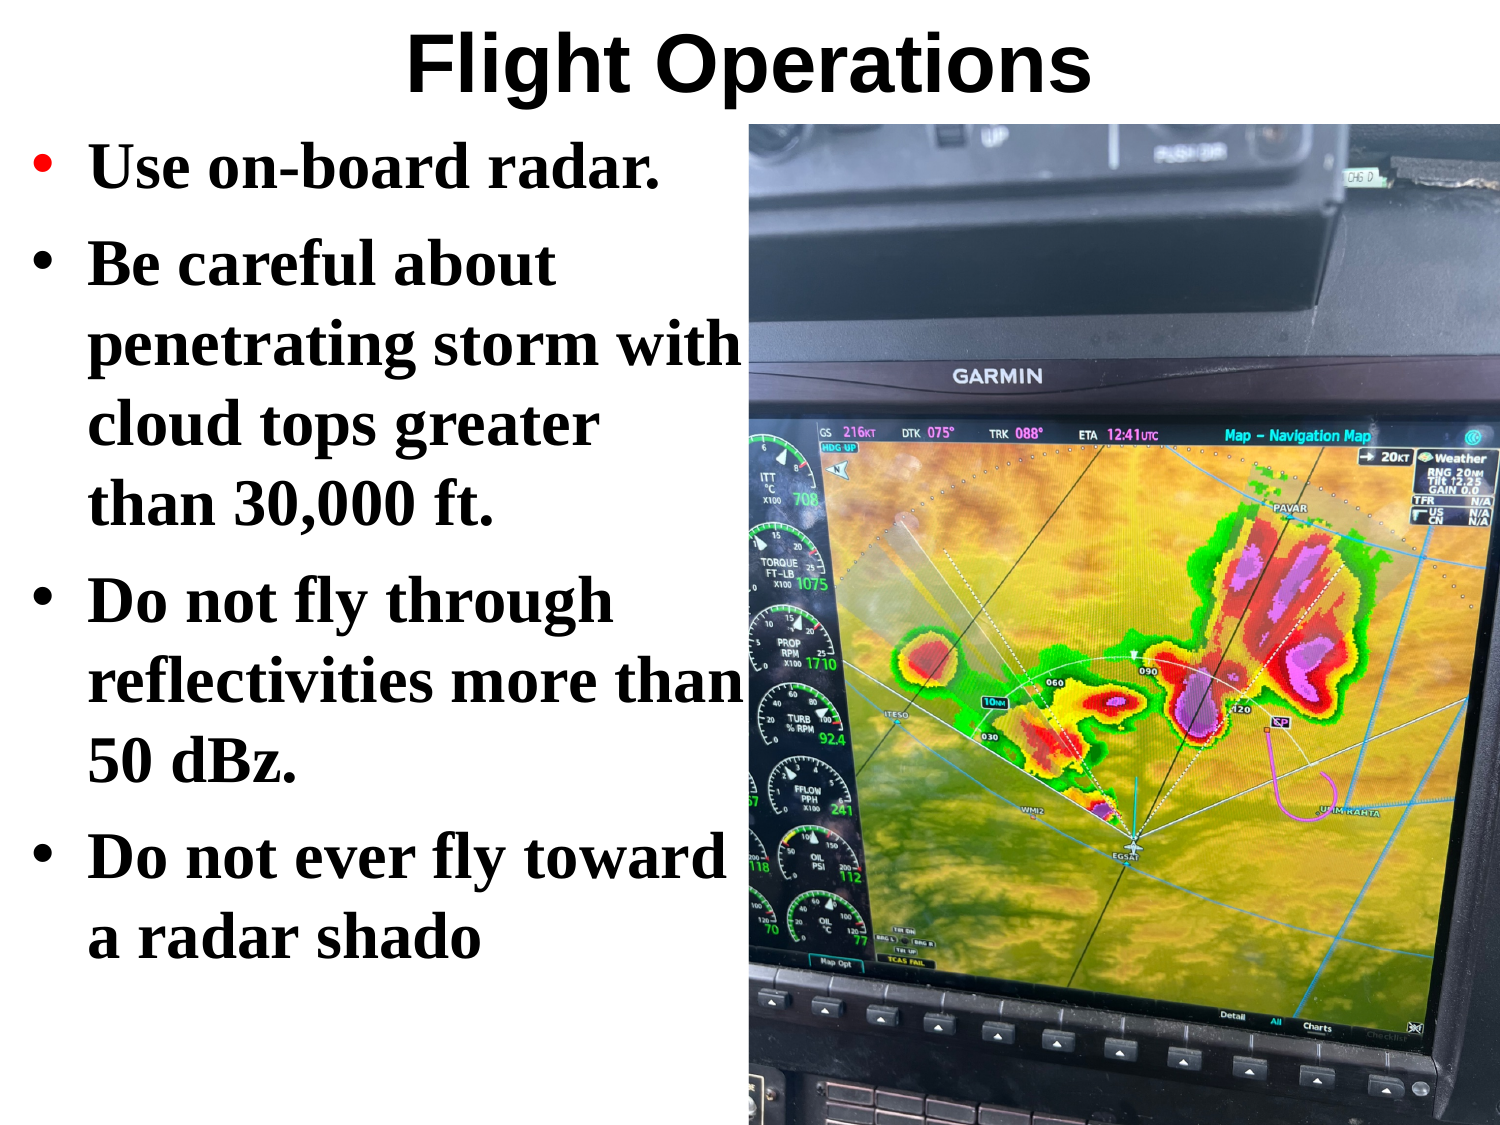

Flight Operations
Use on-board radar.
Be careful about penetrating storm with cloud tops greater than 30,000 ft.
Do not fly through reflectivities more than 50 dBz.
Do not ever fly toward a radar shado